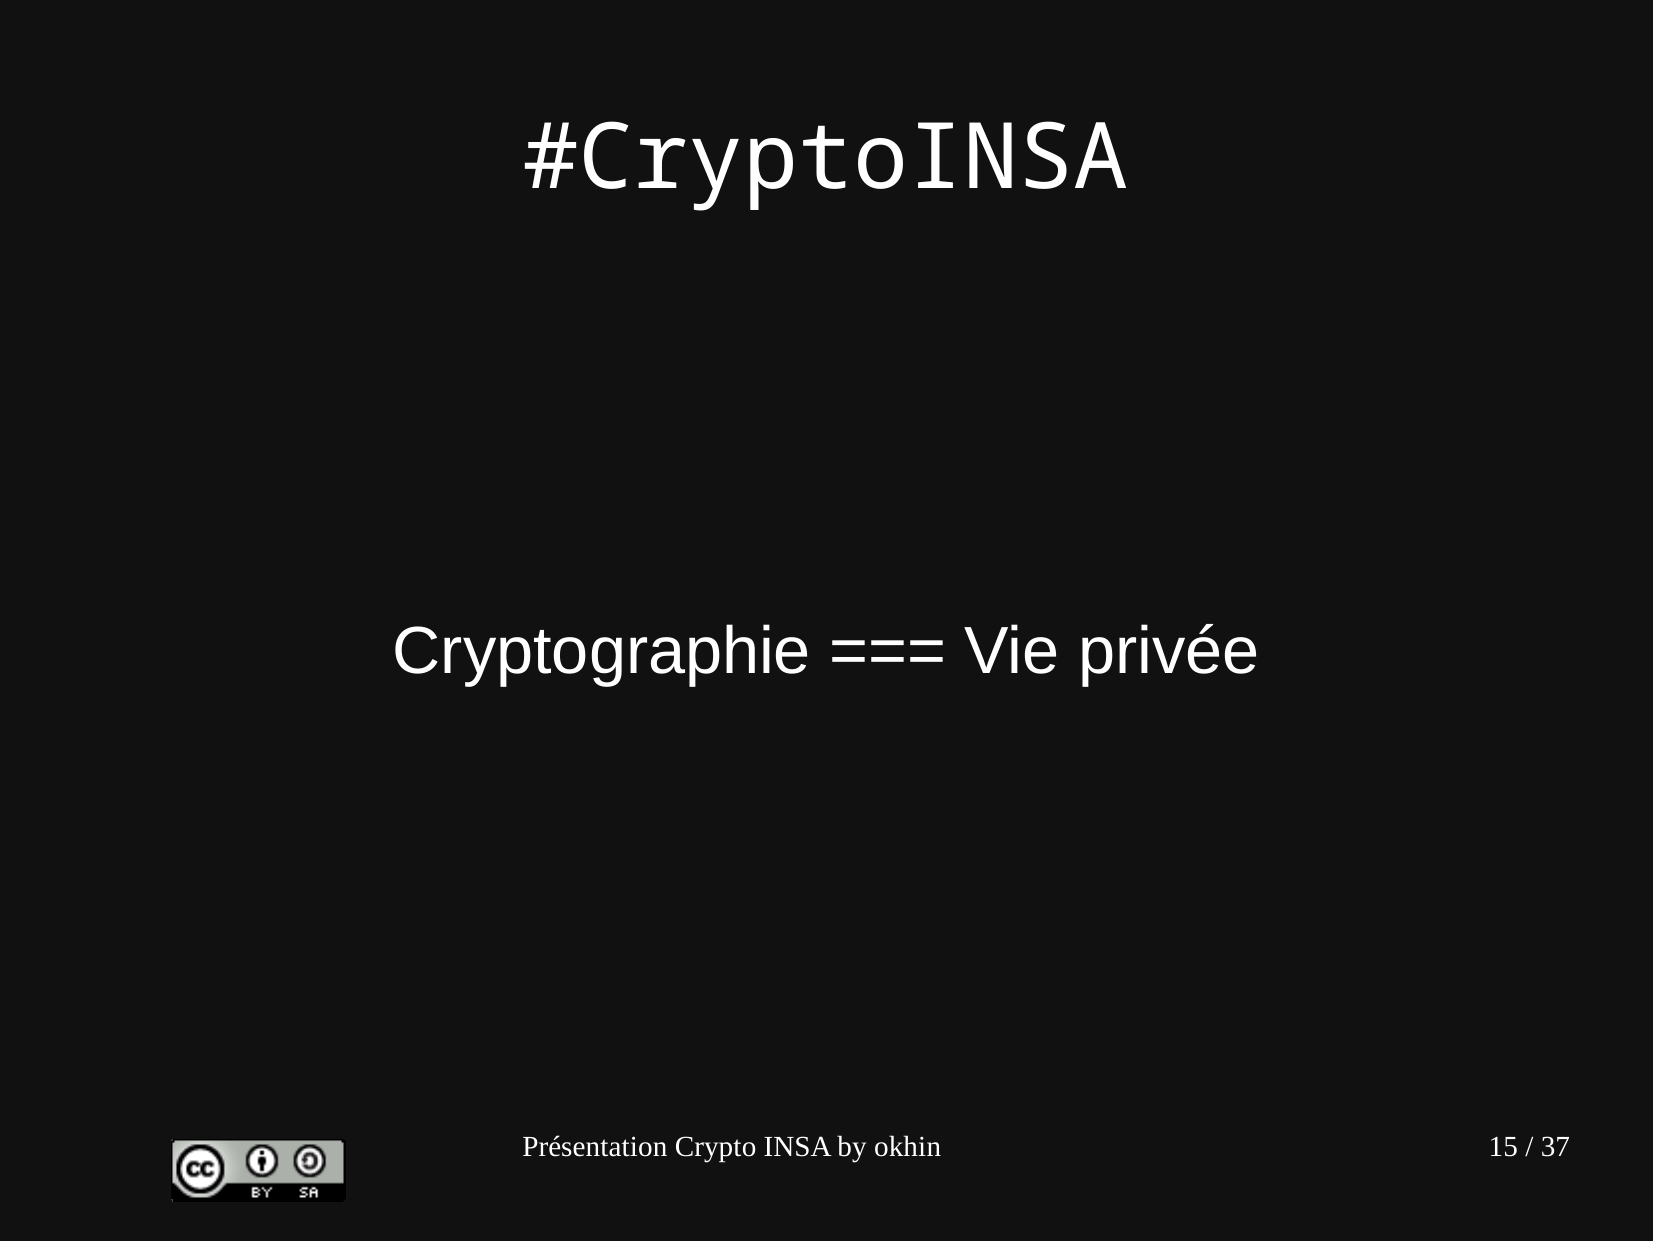

# #CryptoINSA
Cryptographie === Vie privée
Présentation Crypto INSA by okhin
15